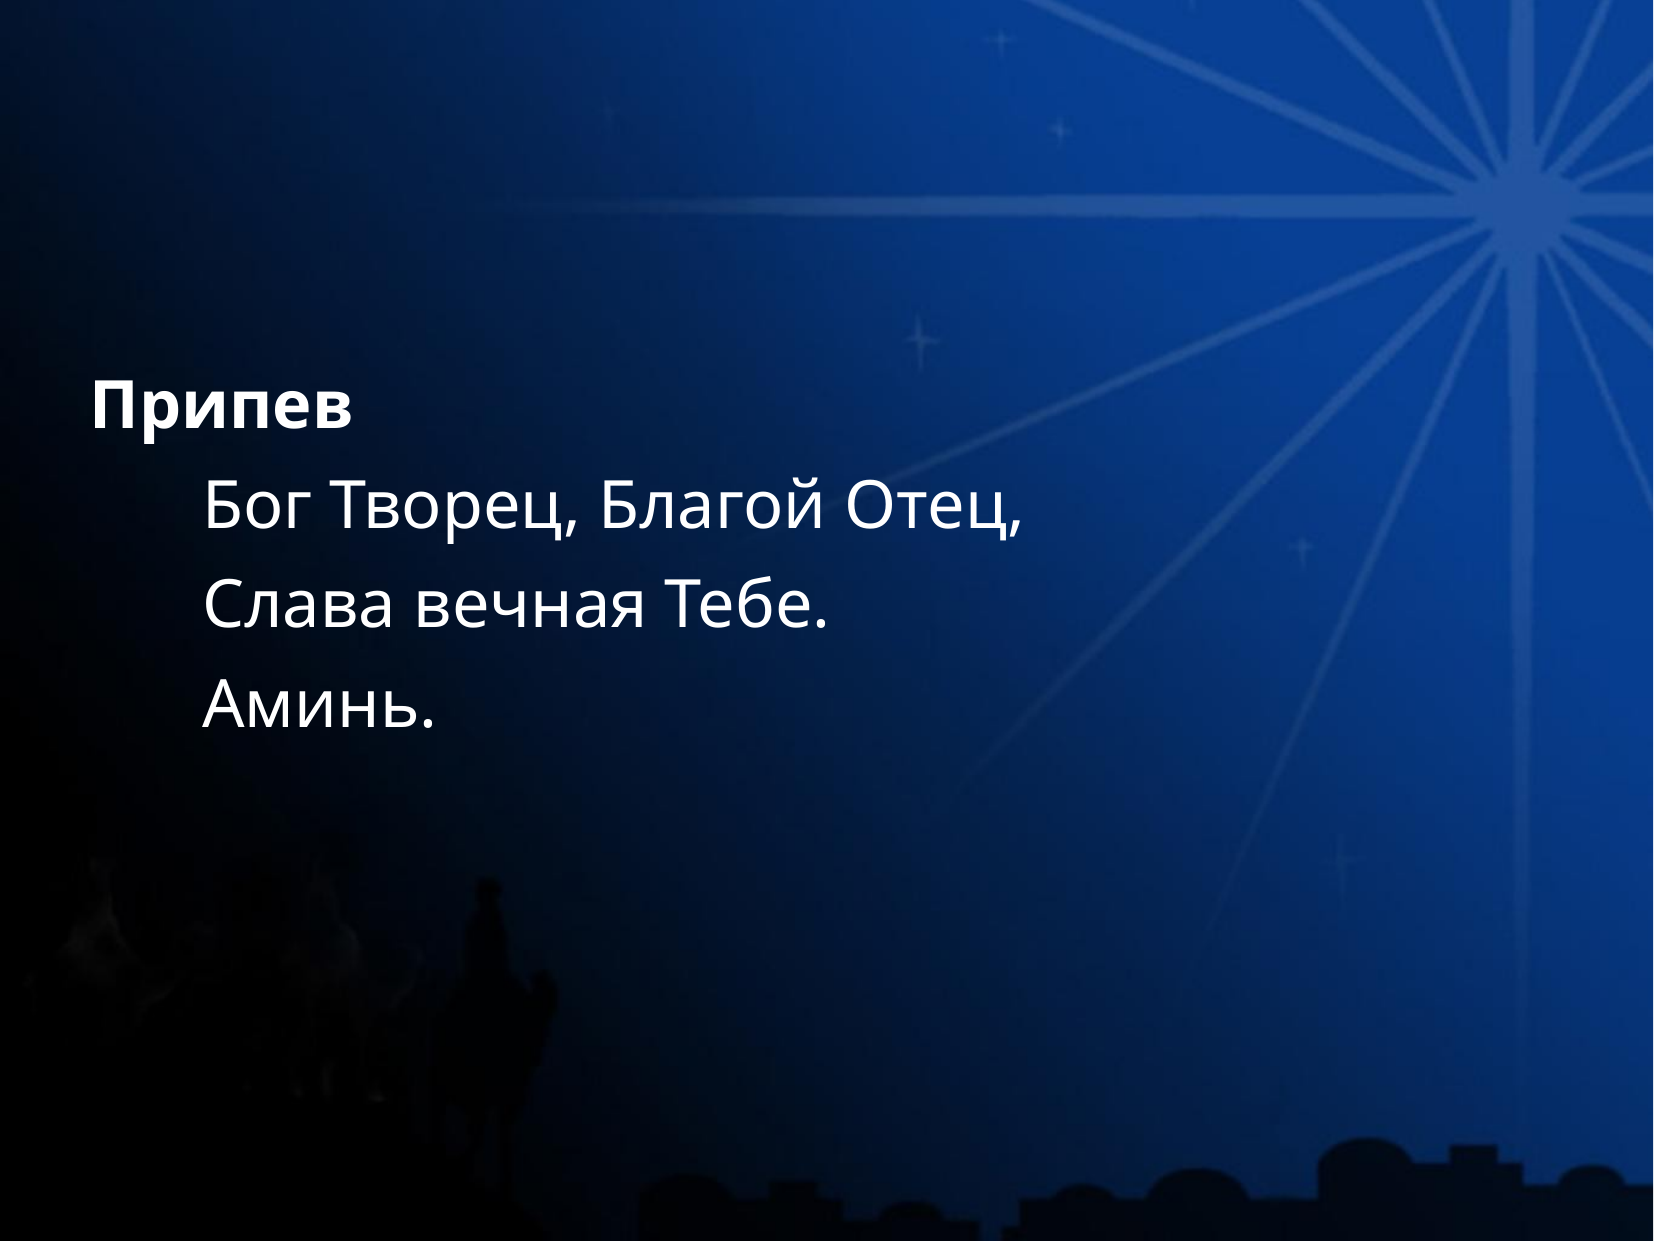

Припев
	Бог Творец, Благой Отец,
	Слава вечная Тебе.
	Аминь.